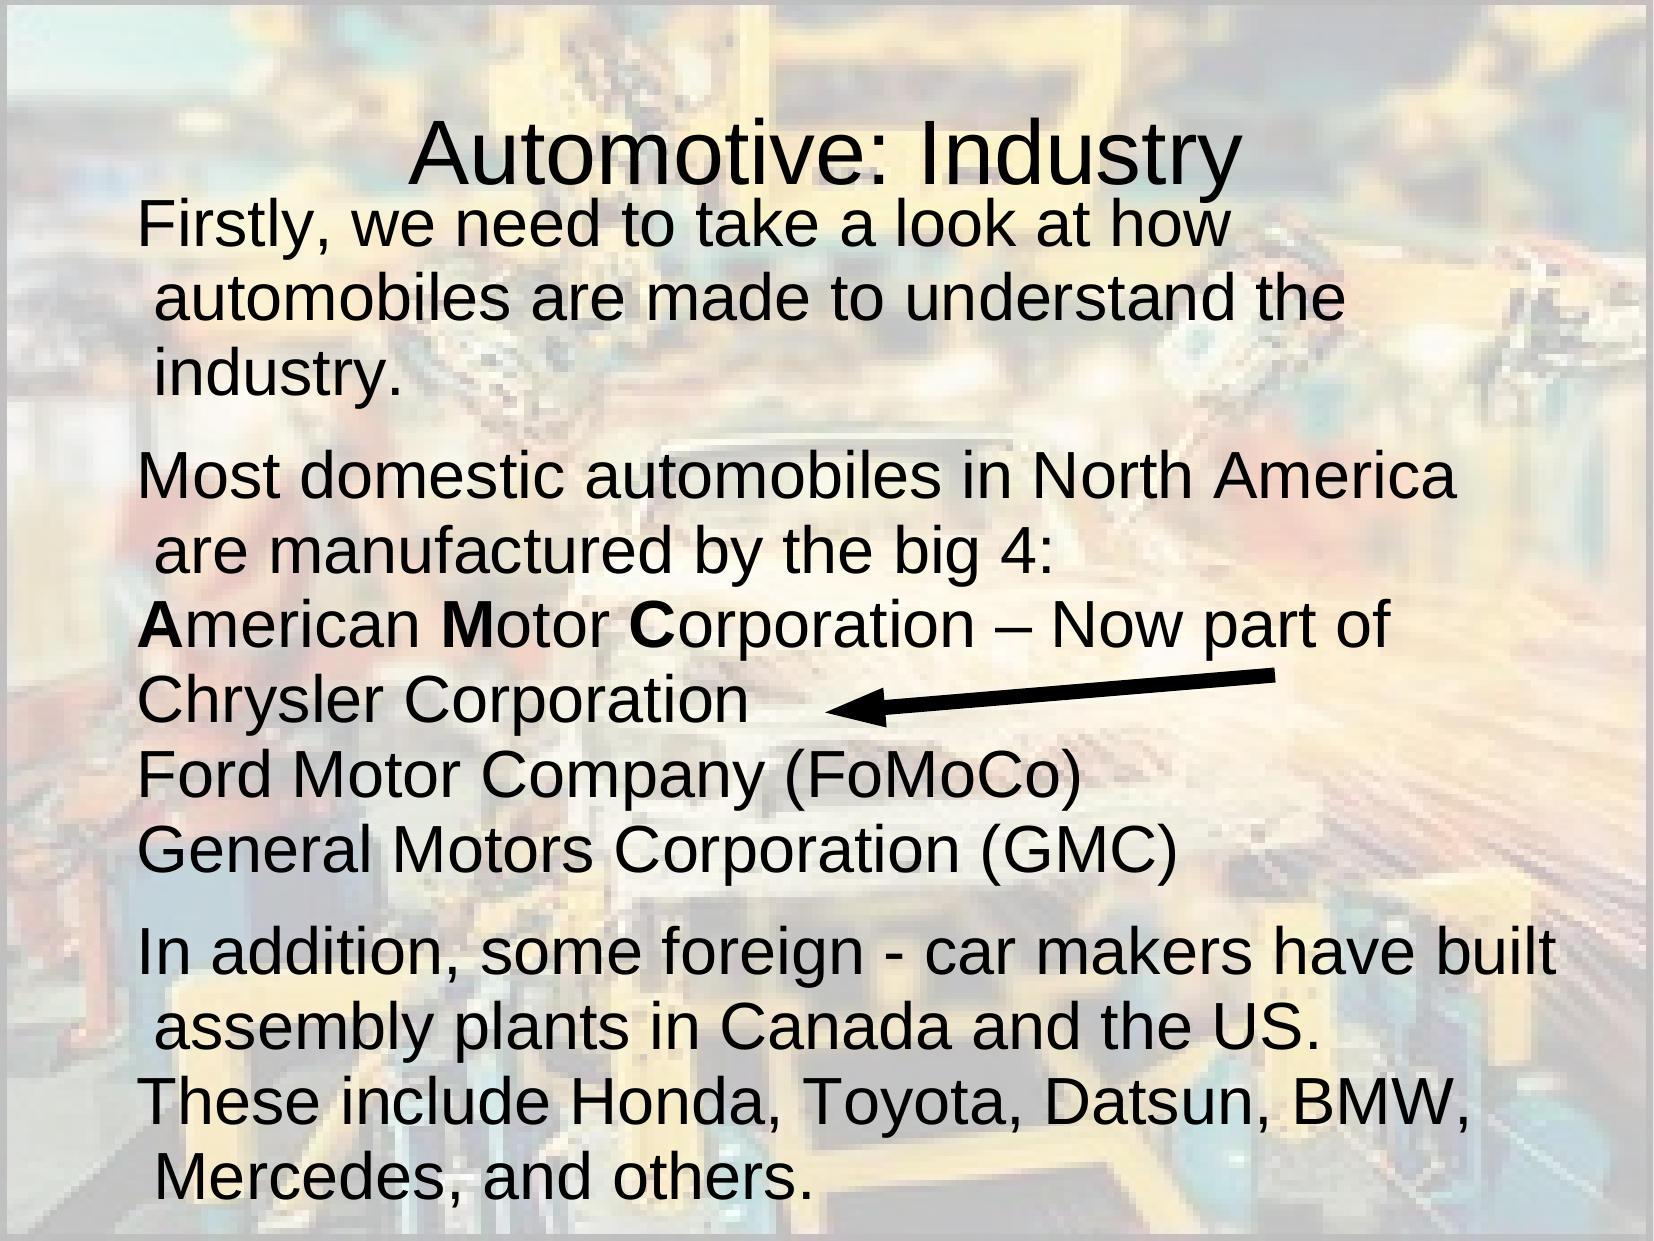

# Automotive: Industry
 Firstly, we need to take a look at how automobiles are made to understand the industry.
 Most domestic automobiles in North America are manufactured by the big 4:
 American Motor Corporation – Now part of
 Chrysler Corporation
 Ford Motor Company (FoMoCo)
 General Motors Corporation (GMC)
 In addition, some foreign - car makers have built assembly plants in Canada and the US.
 These include Honda, Toyota, Datsun, BMW, Mercedes, and others.